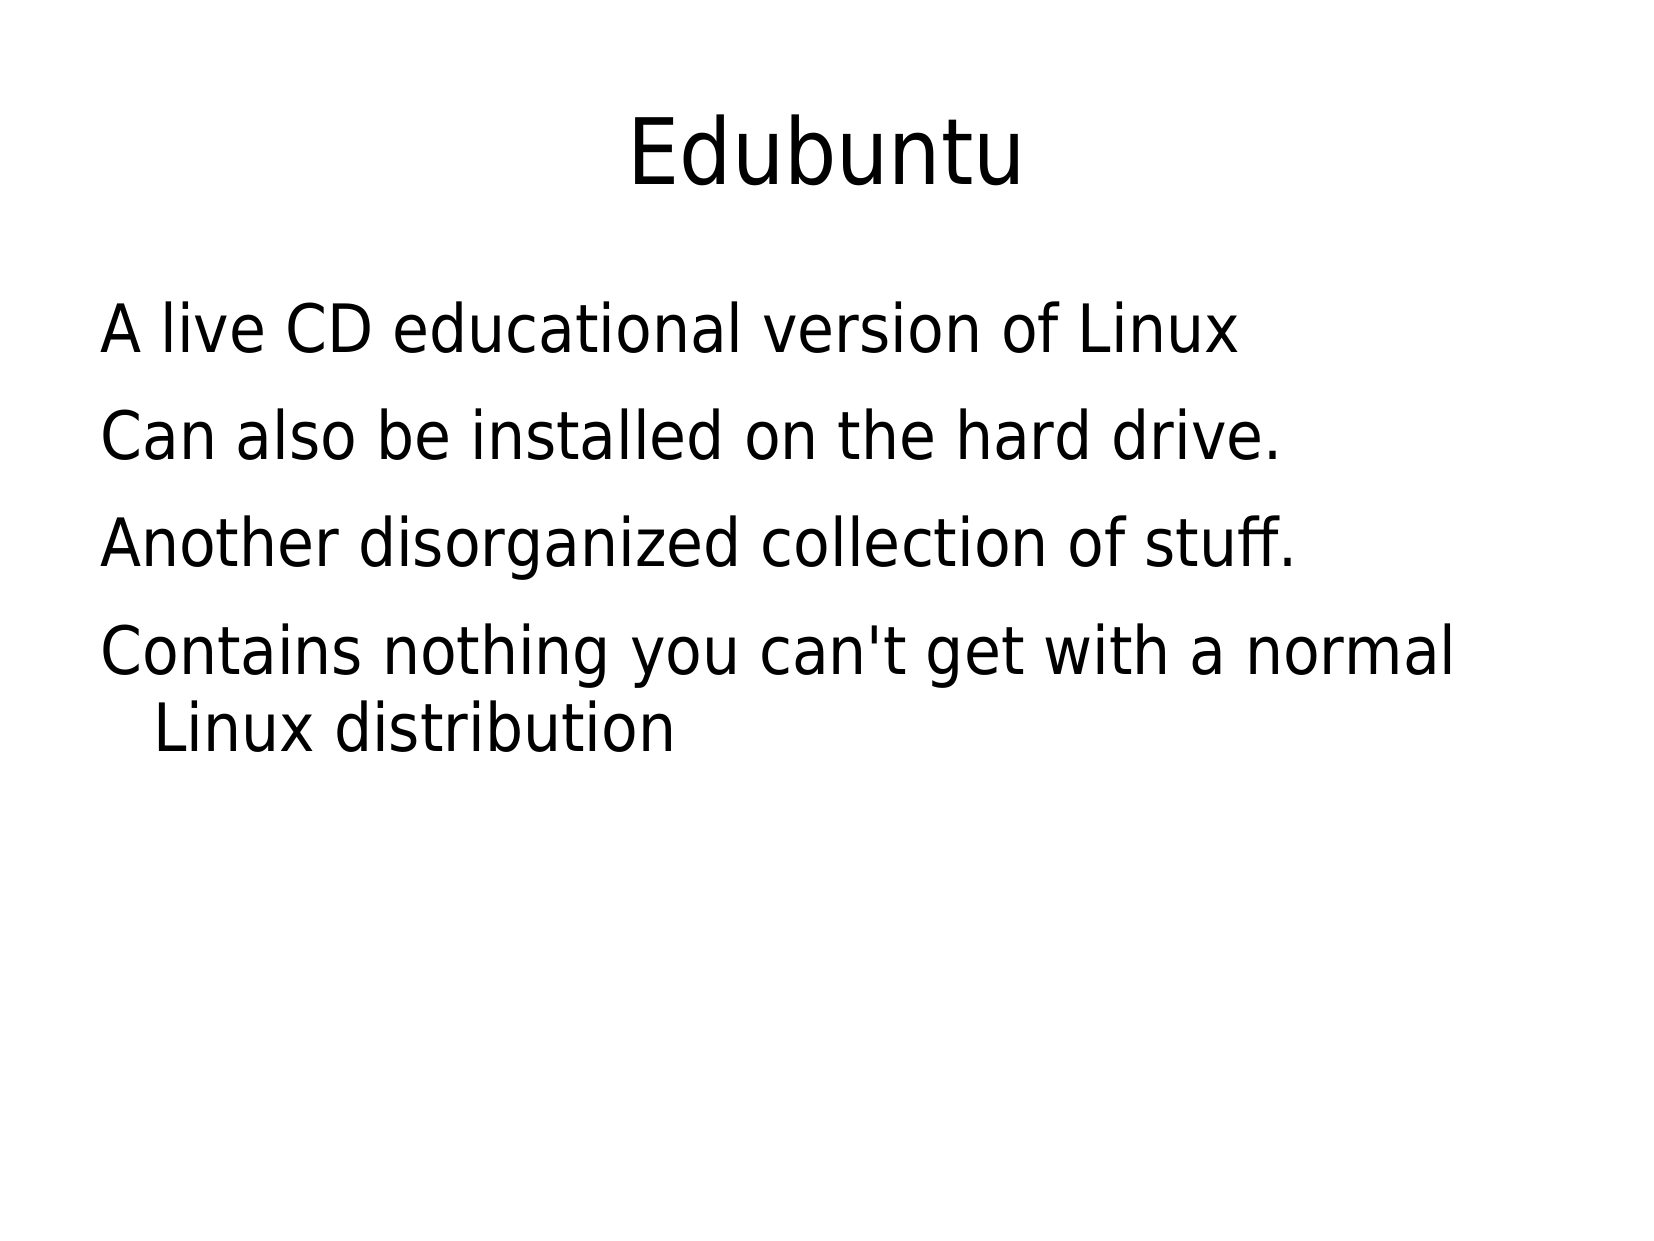

# Edubuntu
A live CD educational version of Linux
Can also be installed on the hard drive.
Another disorganized collection of stuff.
Contains nothing you can't get with a normal Linux distribution